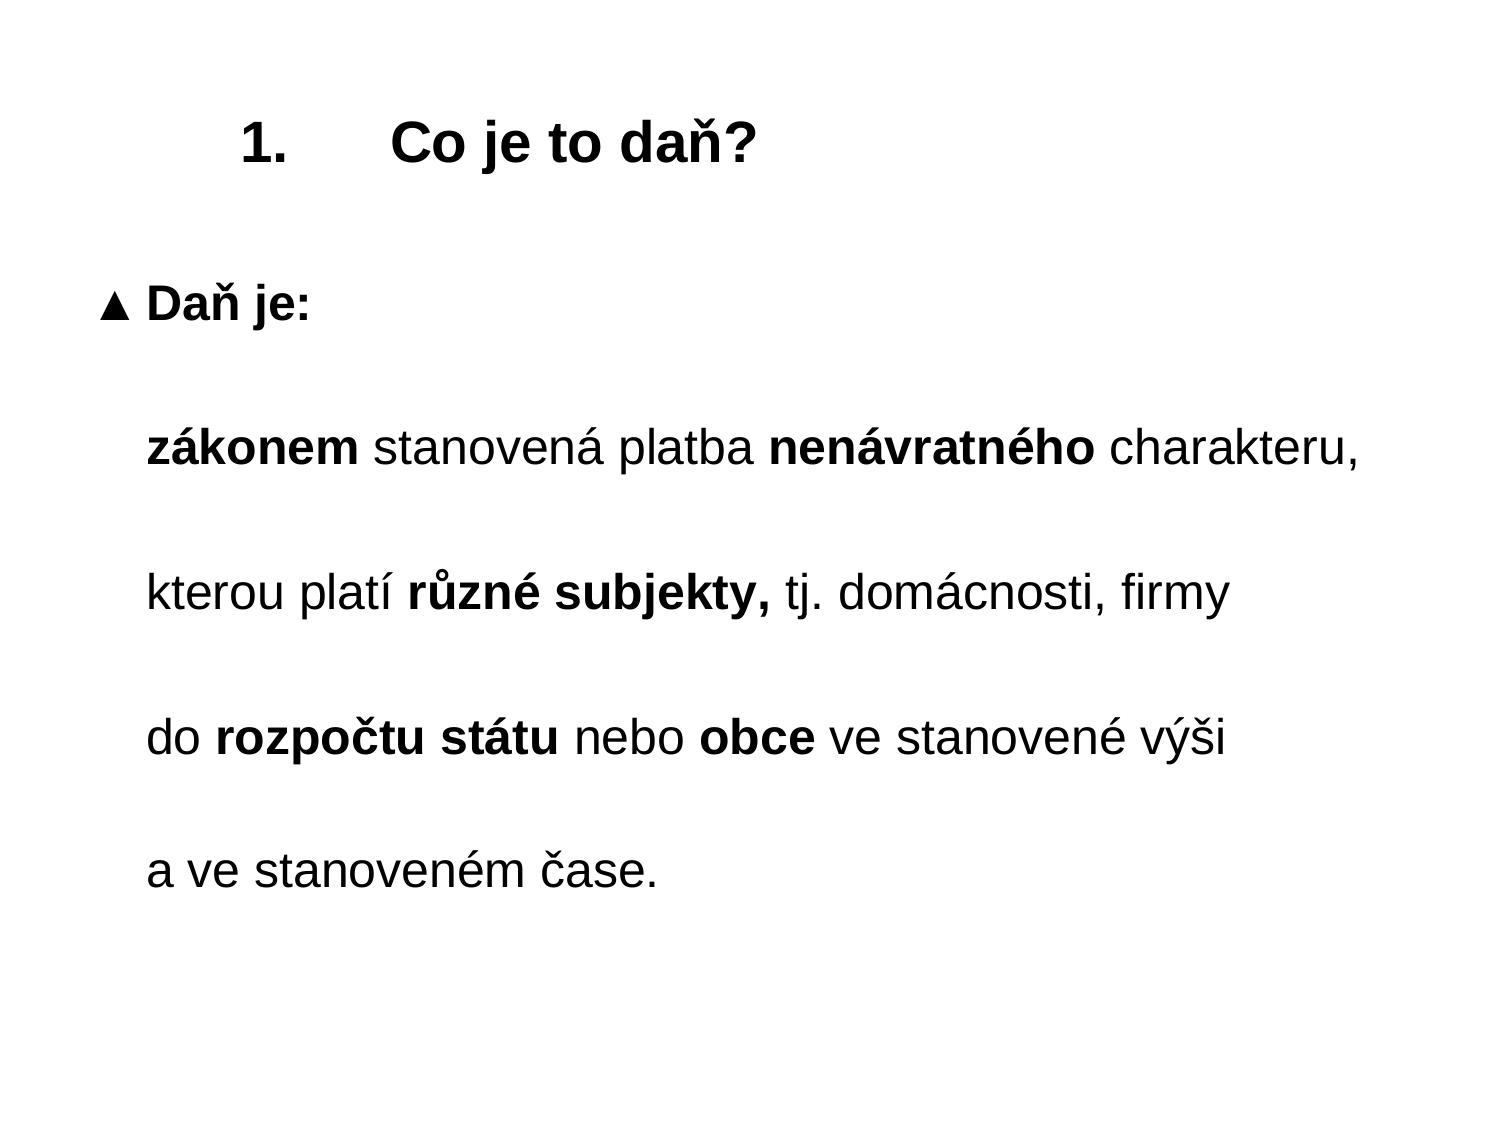

# 1.	Co je to daň?
▲	Daň je:
	zákonem stanovená platba nenávratného charakteru,
	kterou platí různé subjekty, tj. domácnosti, firmy
	do rozpočtu státu nebo obce ve stanovené výši
 a ve stanoveném čase.